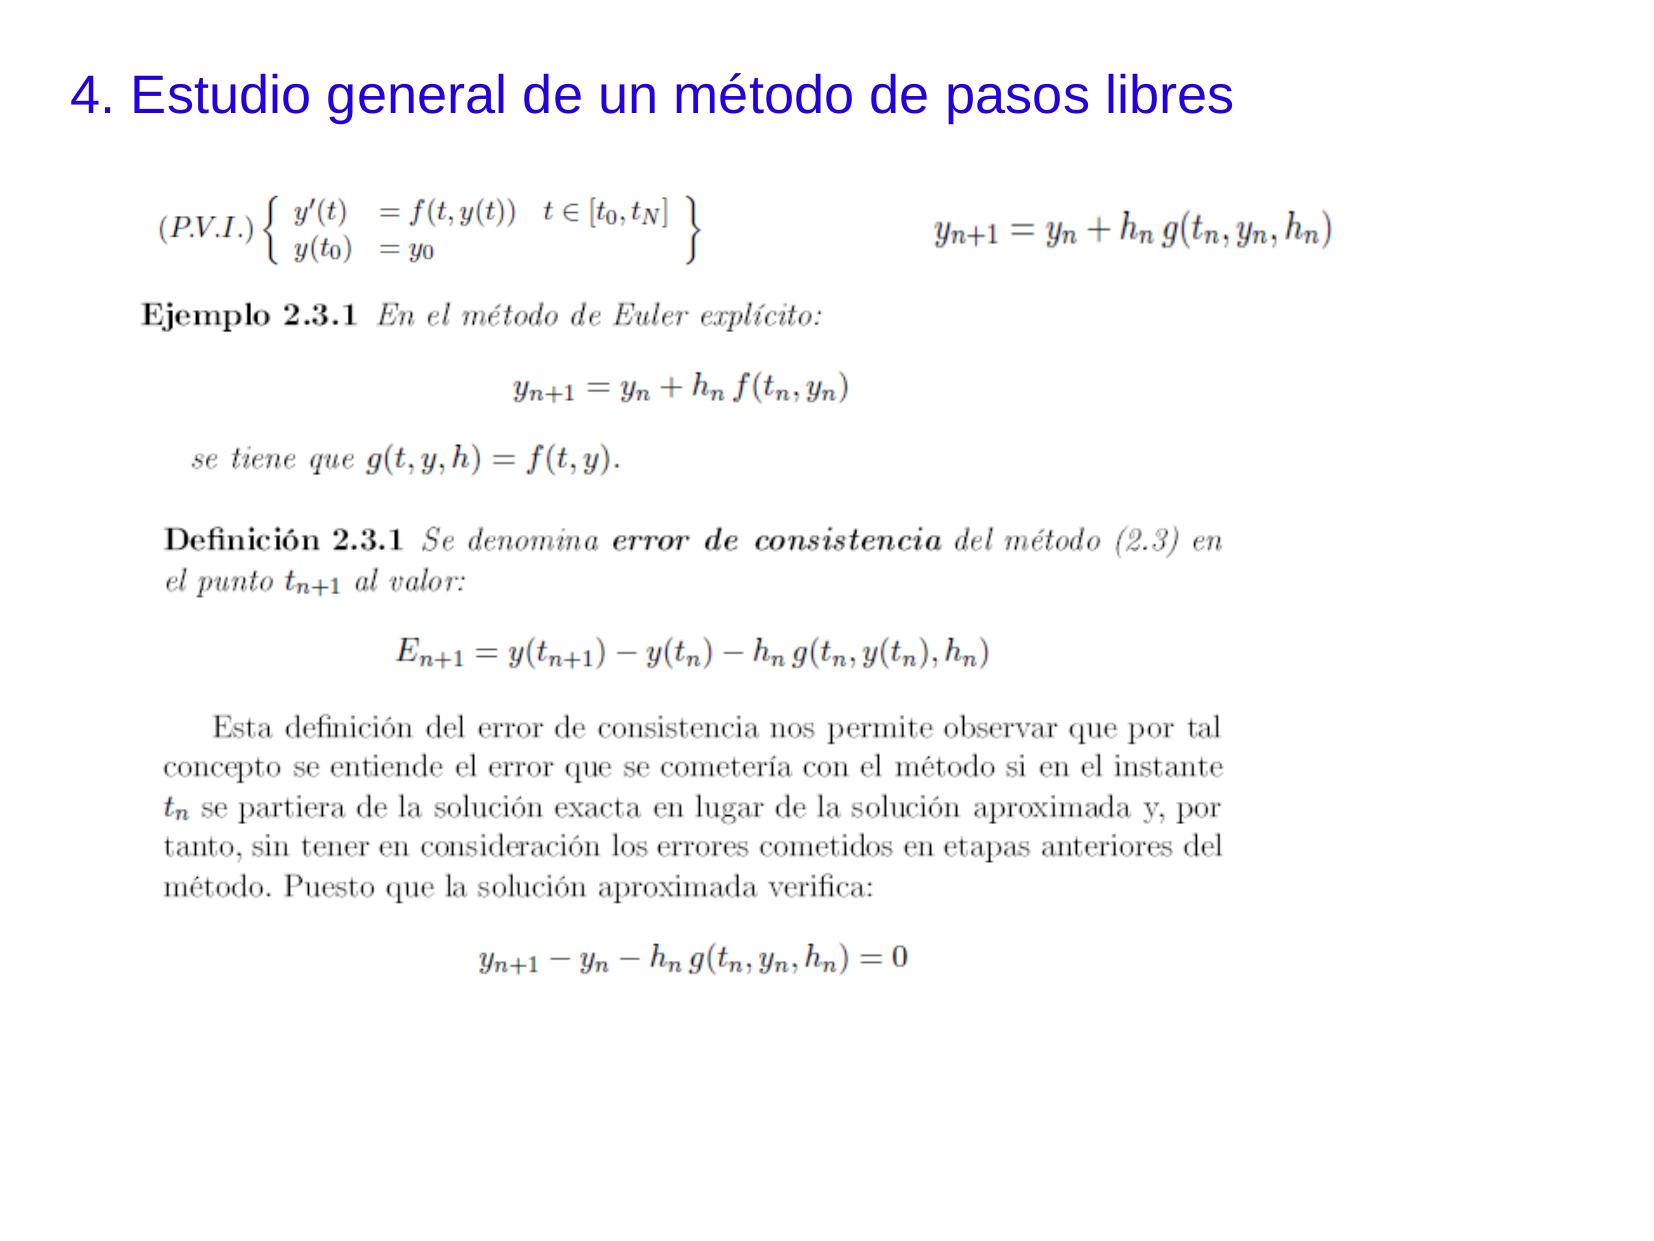

# 4. Estudio general de un método de pasos libres